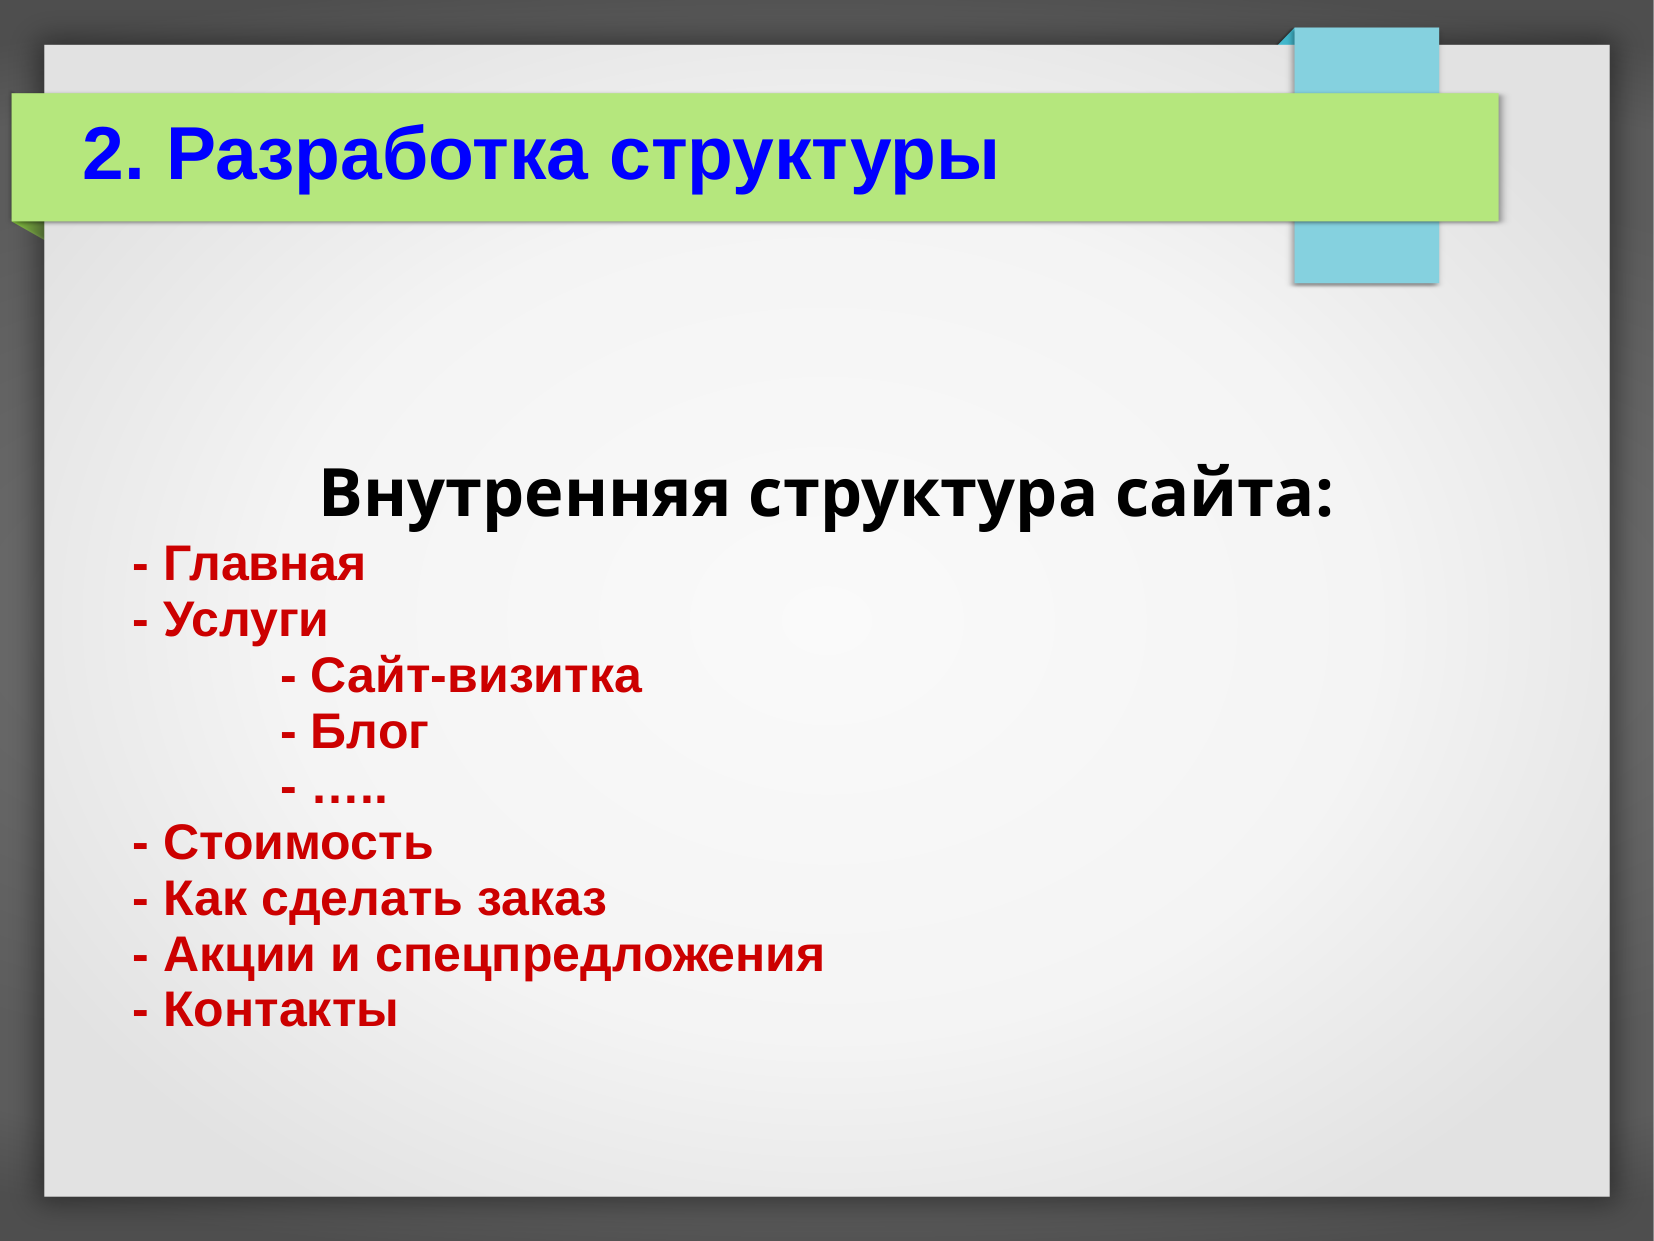

# 2. Разработка структуры
Внутренняя структура сайта:
	- Главная
	- Услуги
			- Сайт-визитка
			- Блог
			- …..
	- Стоимость
	- Как сделать заказ
	- Акции и спецпредложения
	- Контакты